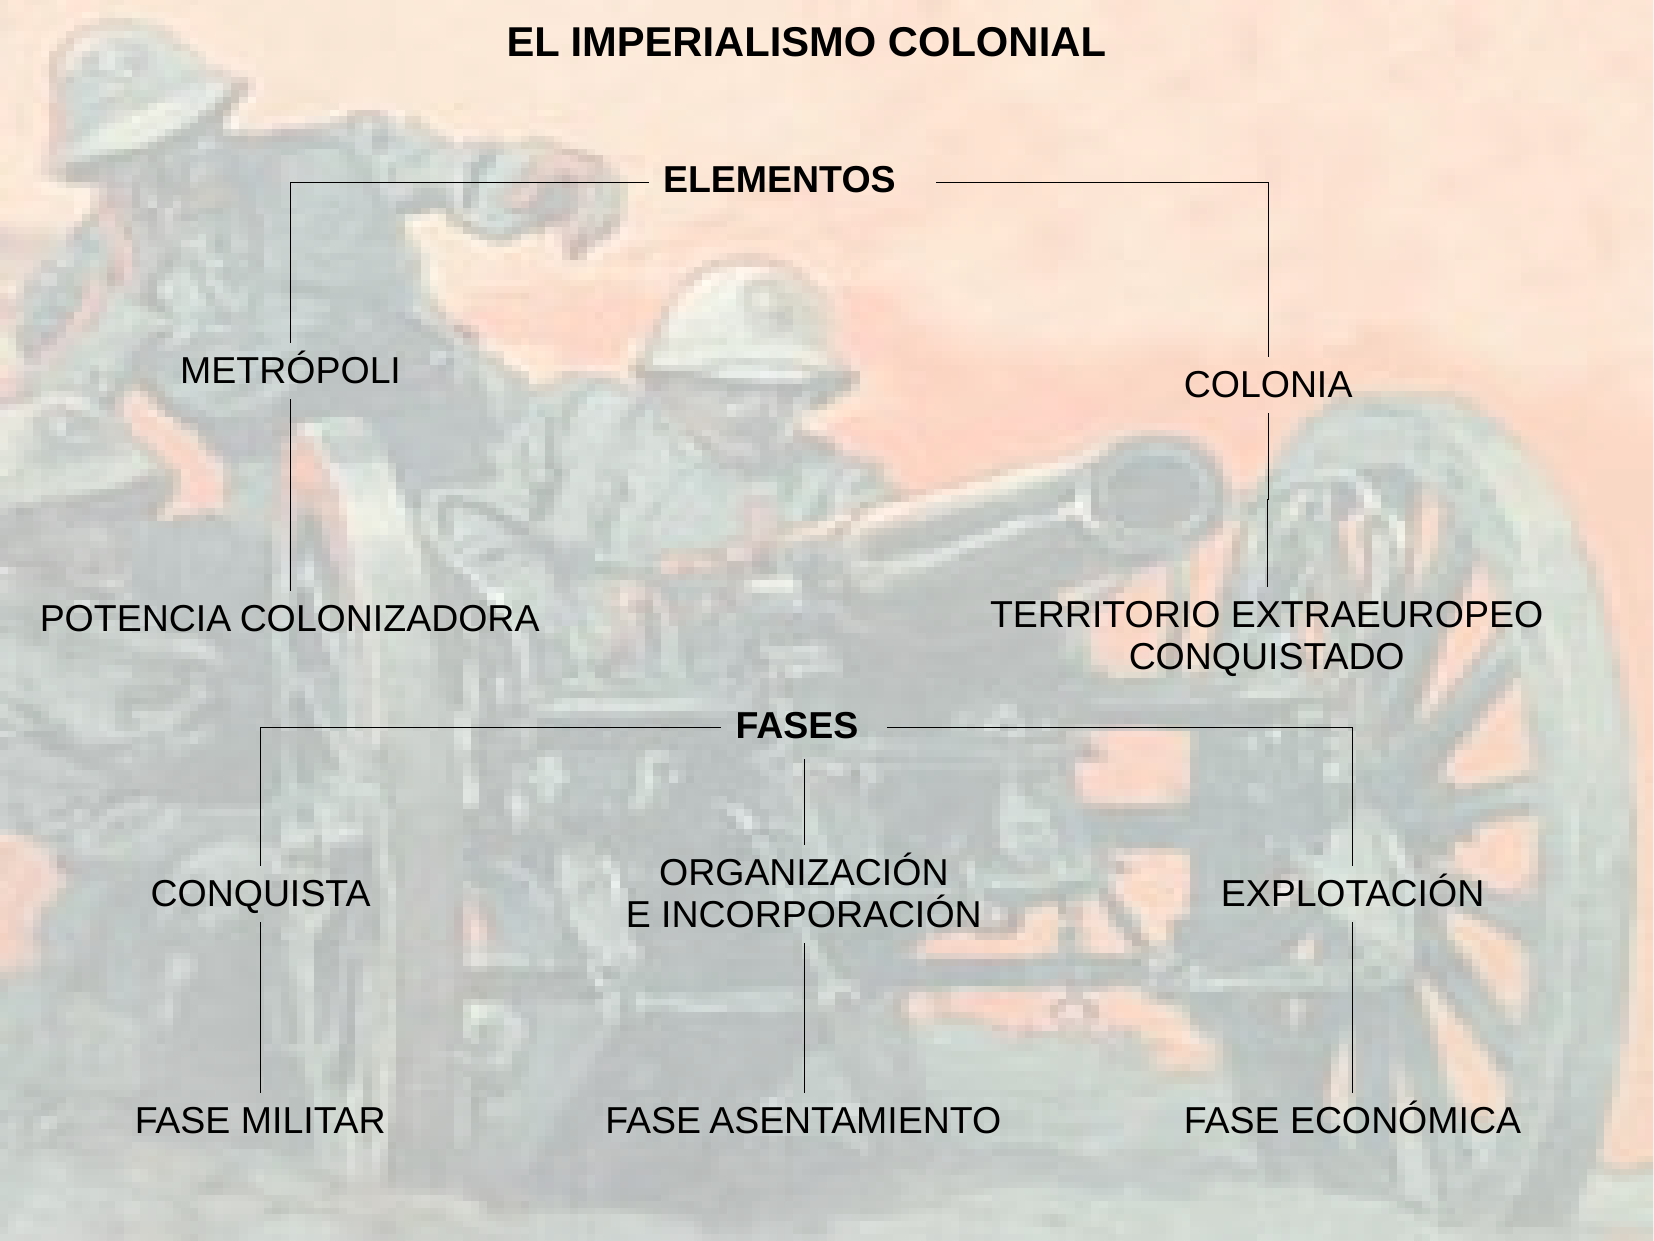

EL IMPERIALISMO COLONIAL
ELEMENTOS
METRÓPOLI
COLONIA
TERRITORIO EXTRAEUROPEO
CONQUISTADO
POTENCIA COLONIZADORA
FASES
ORGANIZACIÓN
E INCORPORACIÓN
CONQUISTA
EXPLOTACIÓN
FASE MILITAR
FASE ASENTAMIENTO
FASE ECONÓMICA